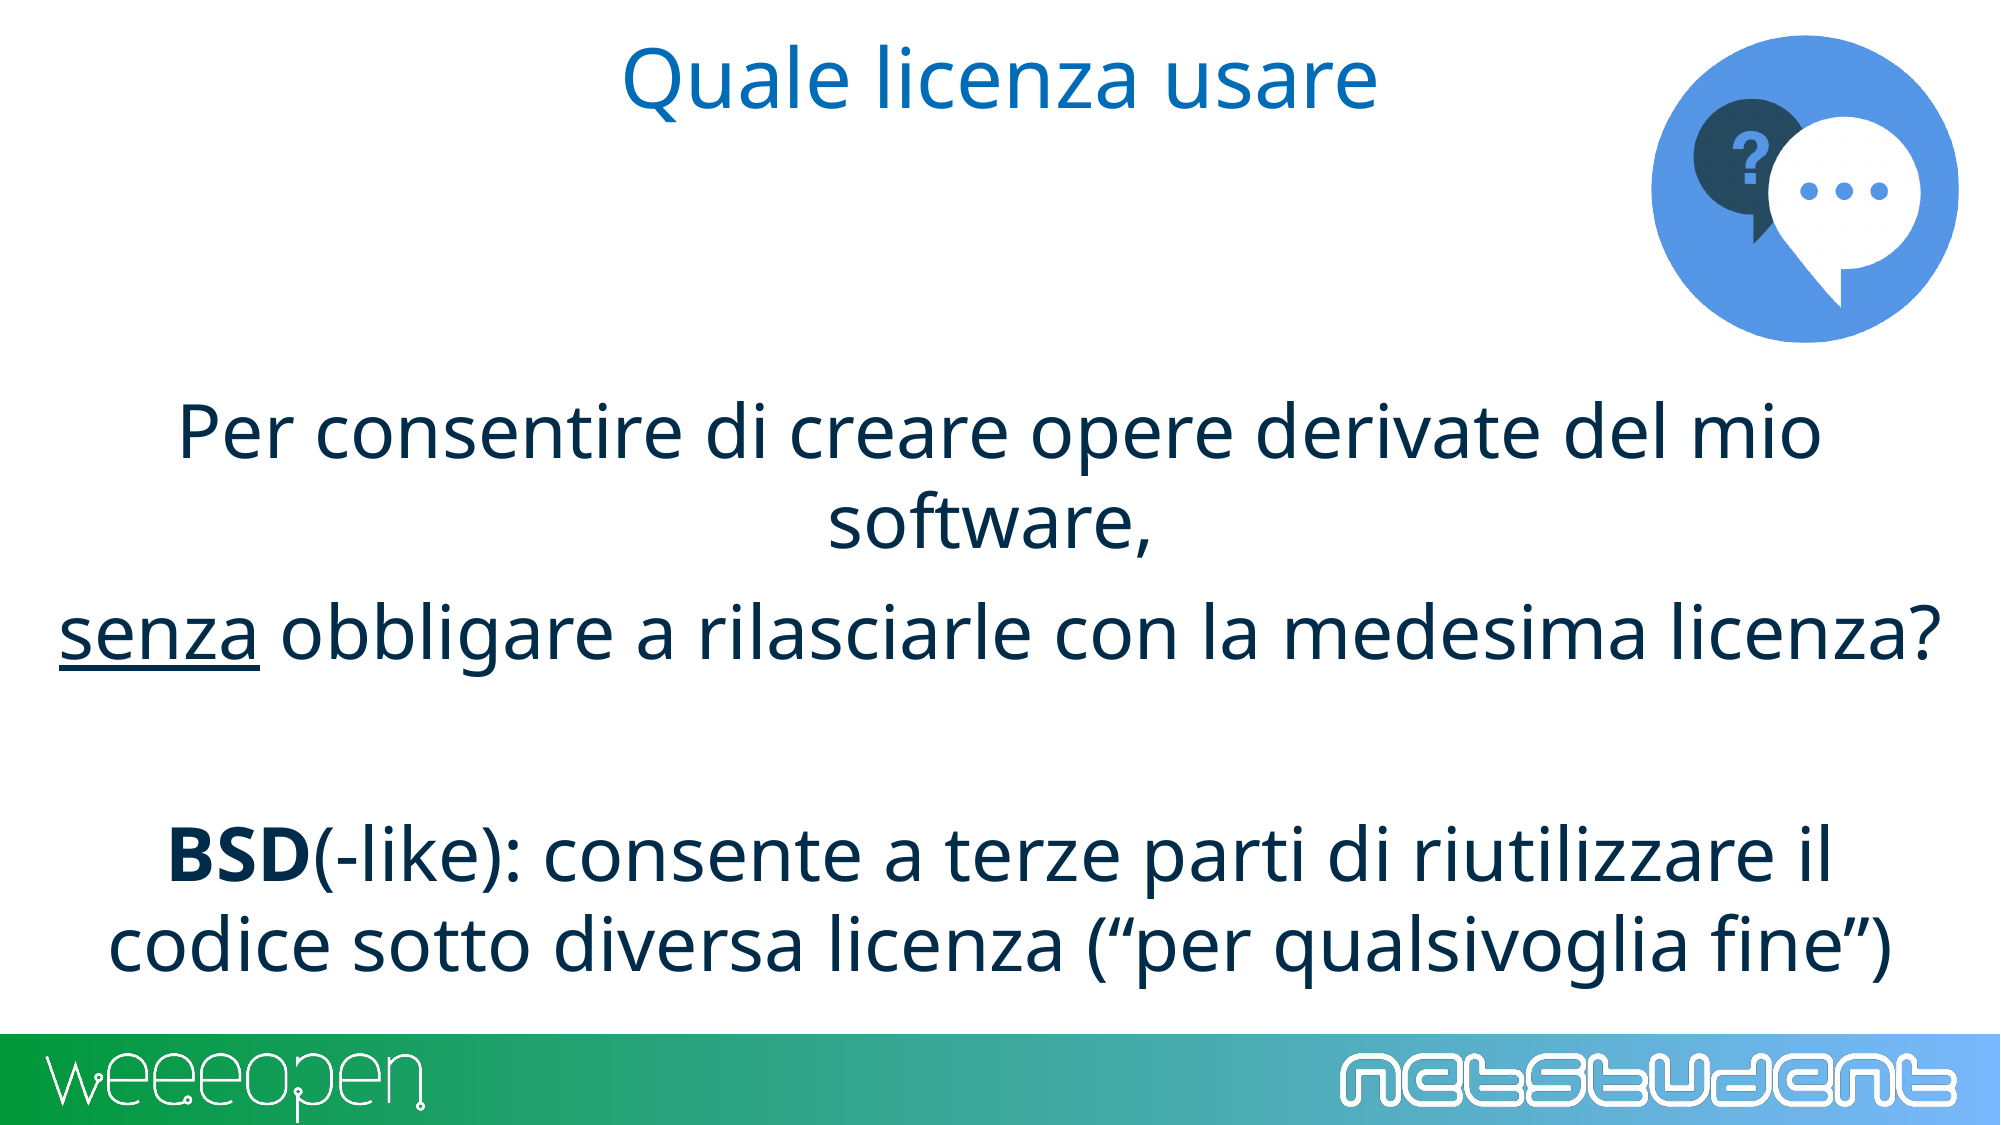

Quale licenza usare
Per consentire di creare opere derivate del mio software,
senza obbligare a rilasciarle con la medesima licenza?
BSD(-like): consente a terze parti di riutilizzare il codice sotto diversa licenza (“per qualsivoglia fine”)